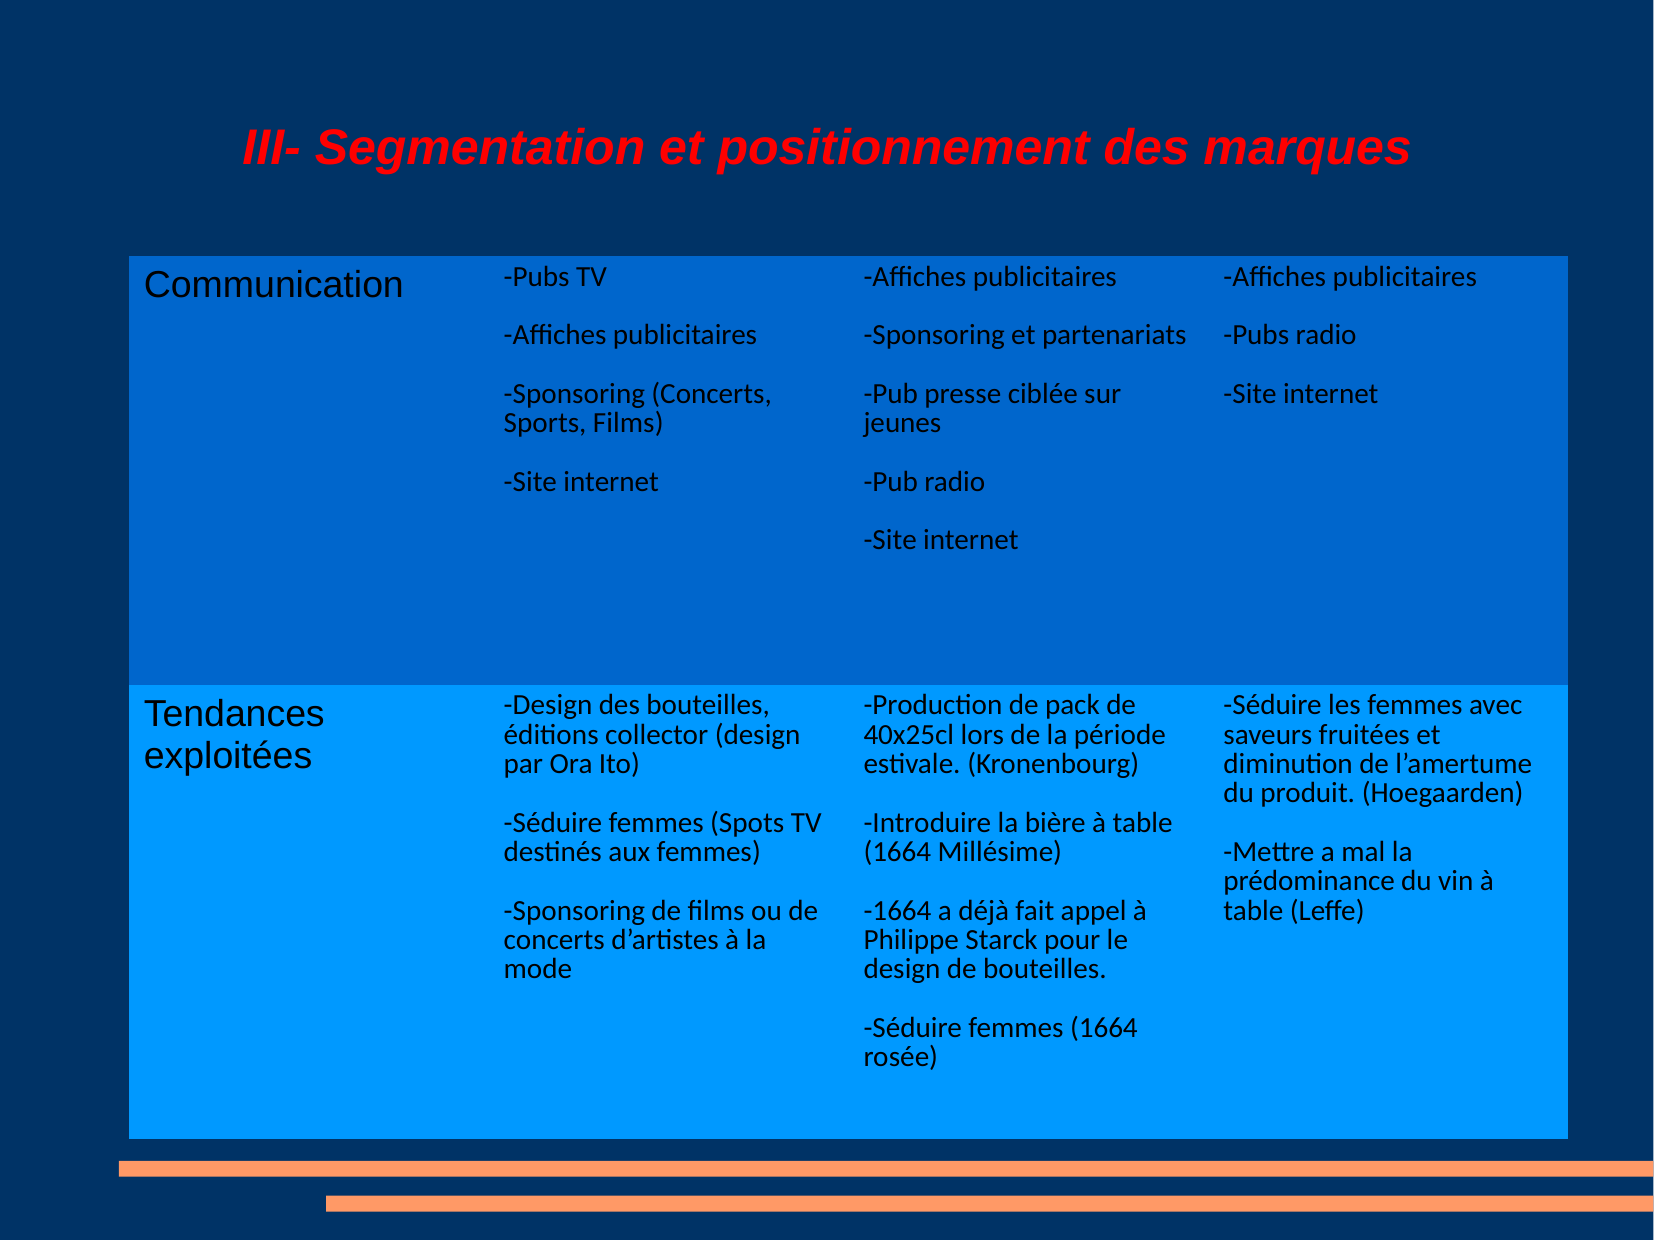

# III- Segmentation et positionnement des marques
| Communication | -Pubs TV -Affiches publicitaires -Sponsoring (Concerts, Sports, Films) -Site internet | -Affiches publicitaires -Sponsoring et partenariats -Pub presse ciblée sur jeunes -Pub radio -Site internet | -Affiches publicitaires -Pubs radio -Site internet |
| --- | --- | --- | --- |
| Tendances exploitées | -Design des bouteilles, éditions collector (design par Ora Ito) -Séduire femmes (Spots TV destinés aux femmes) -Sponsoring de films ou de concerts d’artistes à la mode | -Production de pack de 40x25cl lors de la période estivale. (Kronenbourg) -Introduire la bière à table (1664 Millésime) -1664 a déjà fait appel à Philippe Starck pour le design de bouteilles. -Séduire femmes (1664 rosée) | -Séduire les femmes avec saveurs fruitées et diminution de l’amertume du produit. (Hoegaarden) -Mettre a mal la prédominance du vin à table (Leffe) |